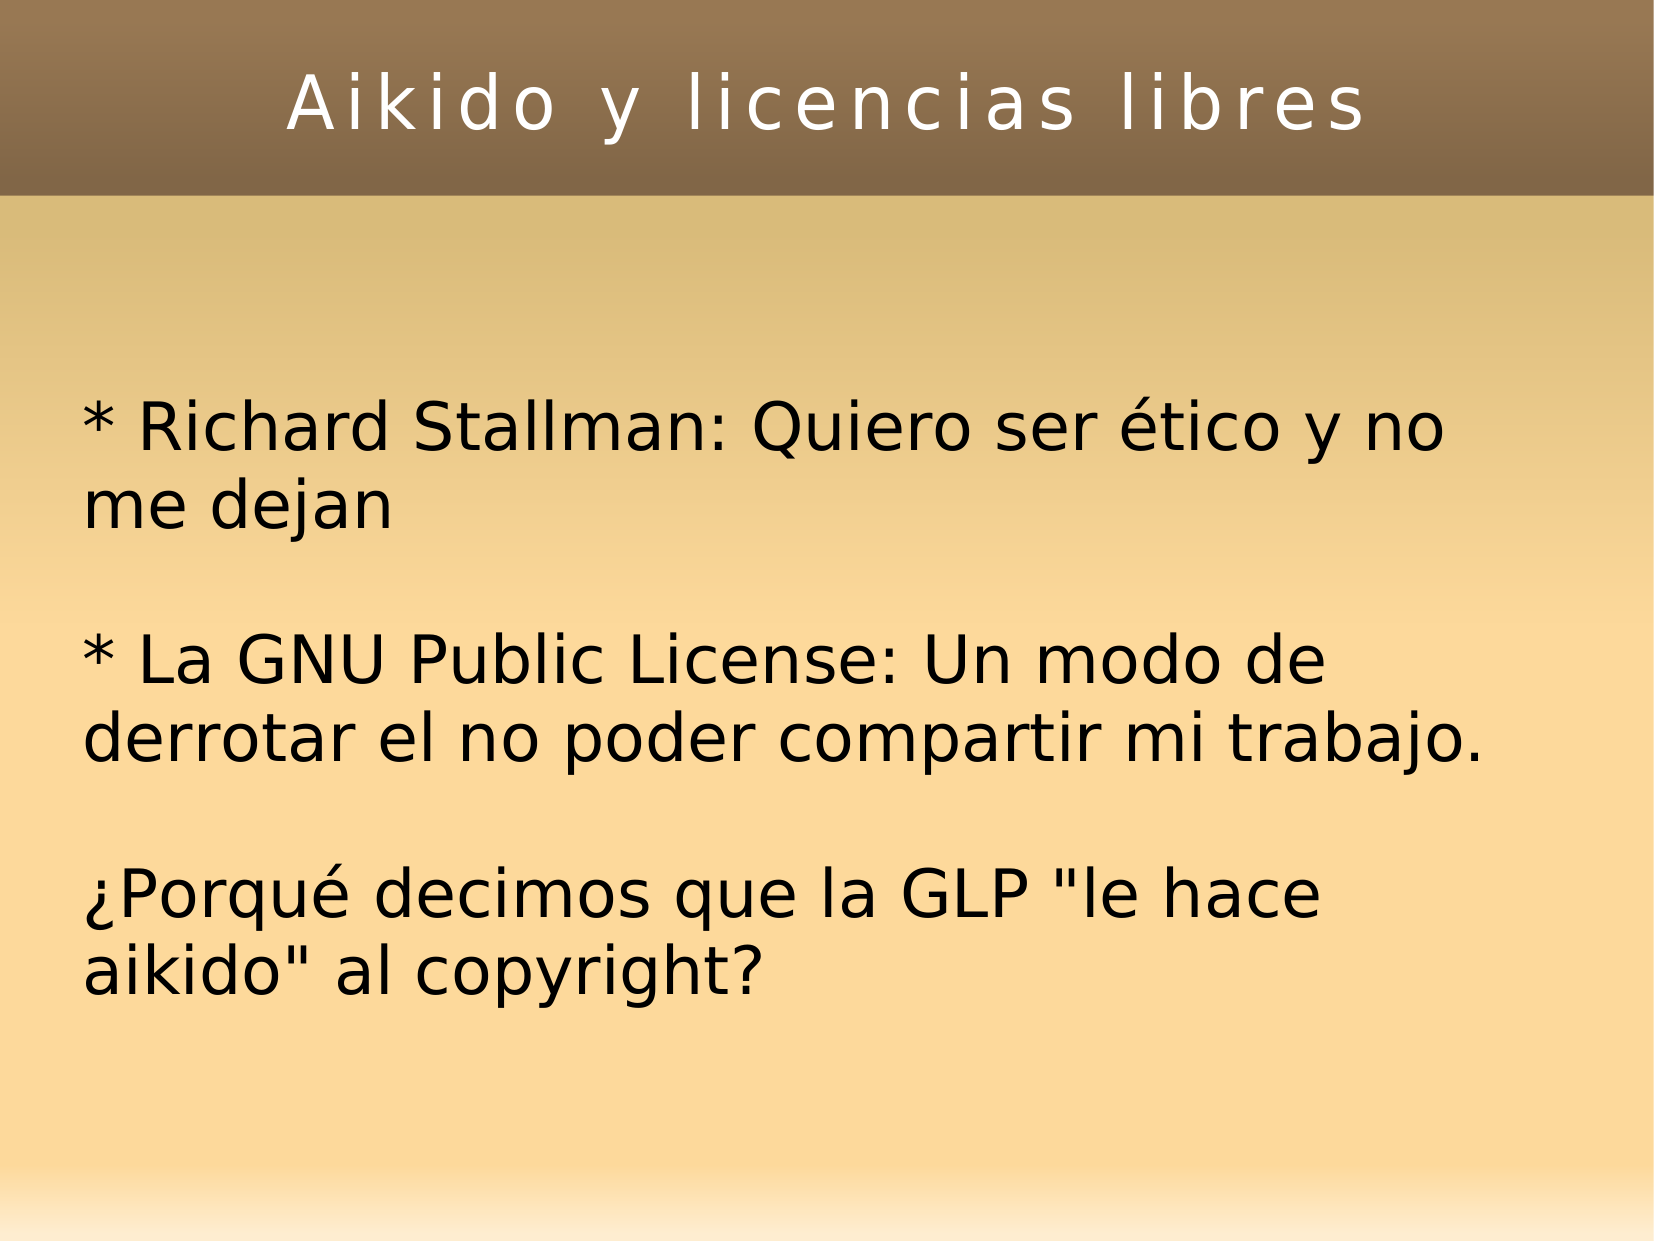

# Aikido y licencias libres
* Richard Stallman: Quiero ser ético y no me dejan
* La GNU Public License: Un modo de derrotar el no poder compartir mi trabajo.
¿Porqué decimos que la GLP "le hace aikido" al copyright?